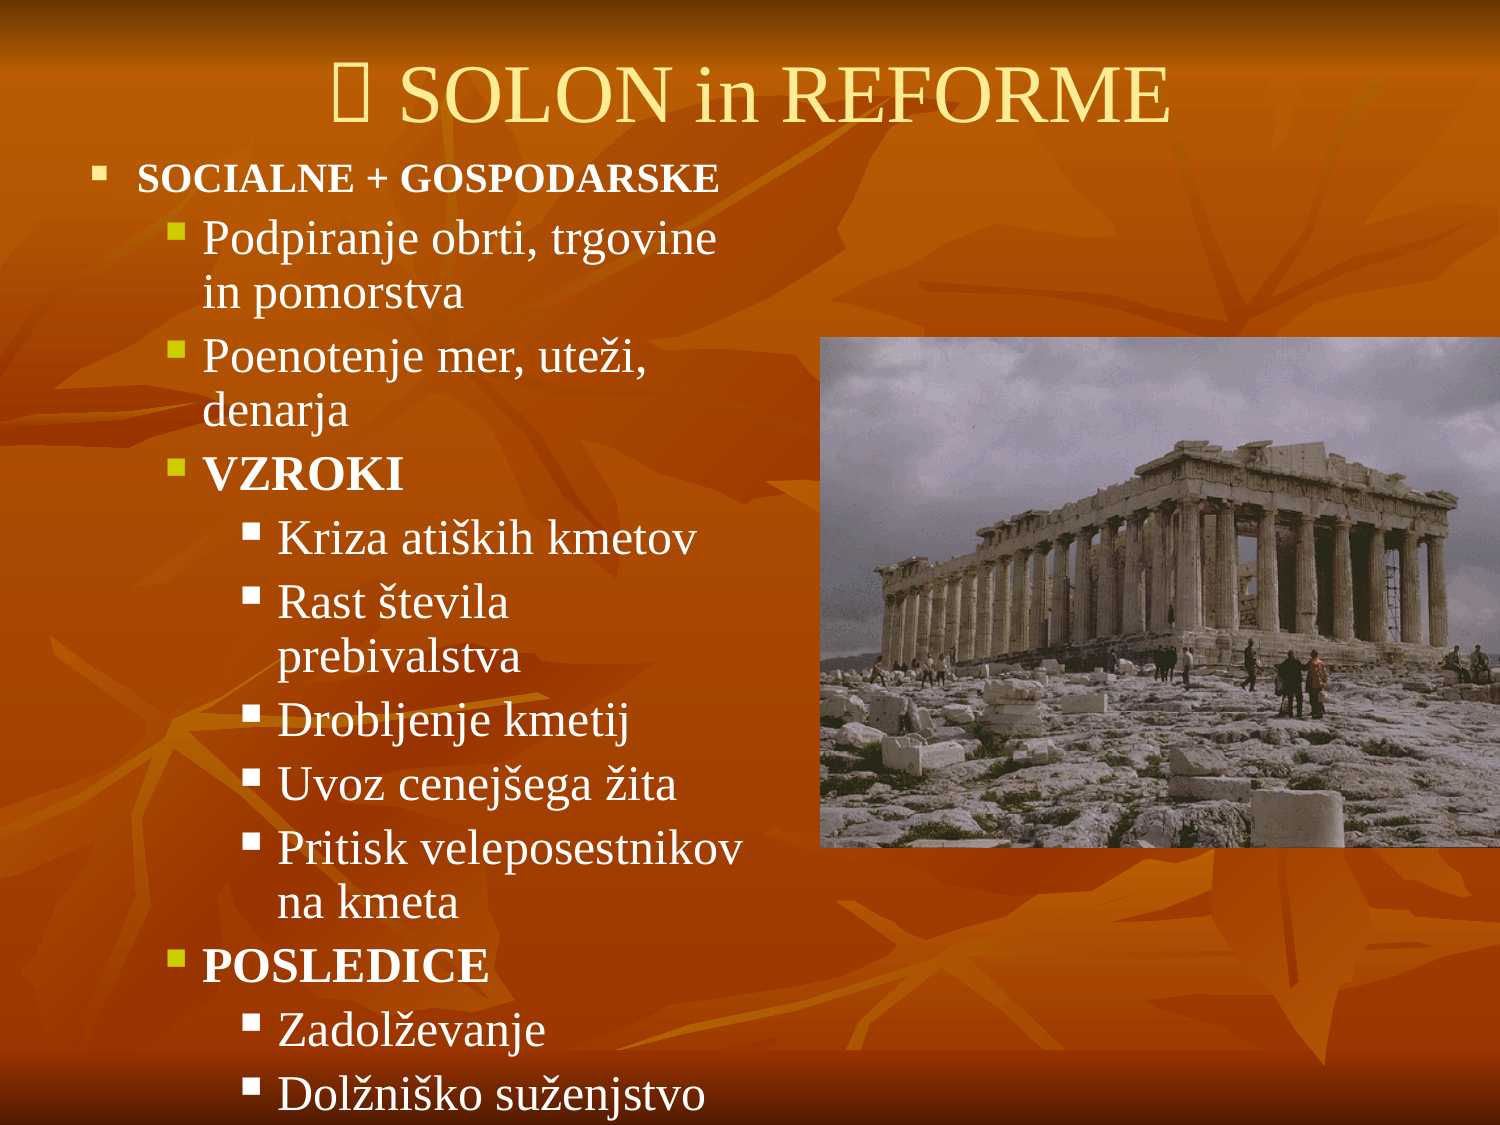

#  SOLON in REFORME
SOCIALNE + GOSPODARSKE
Podpiranje obrti, trgovine in pomorstva
Poenotenje mer, uteži, denarja
VZROKI
Kriza atiških kmetov
Rast števila prebivalstva
Drobljenje kmetij
Uvoz cenejšega žita
Pritisk veleposestnikov na kmeta
POSLEDICE
Zadolževanje
Dolžniško suženjstvo